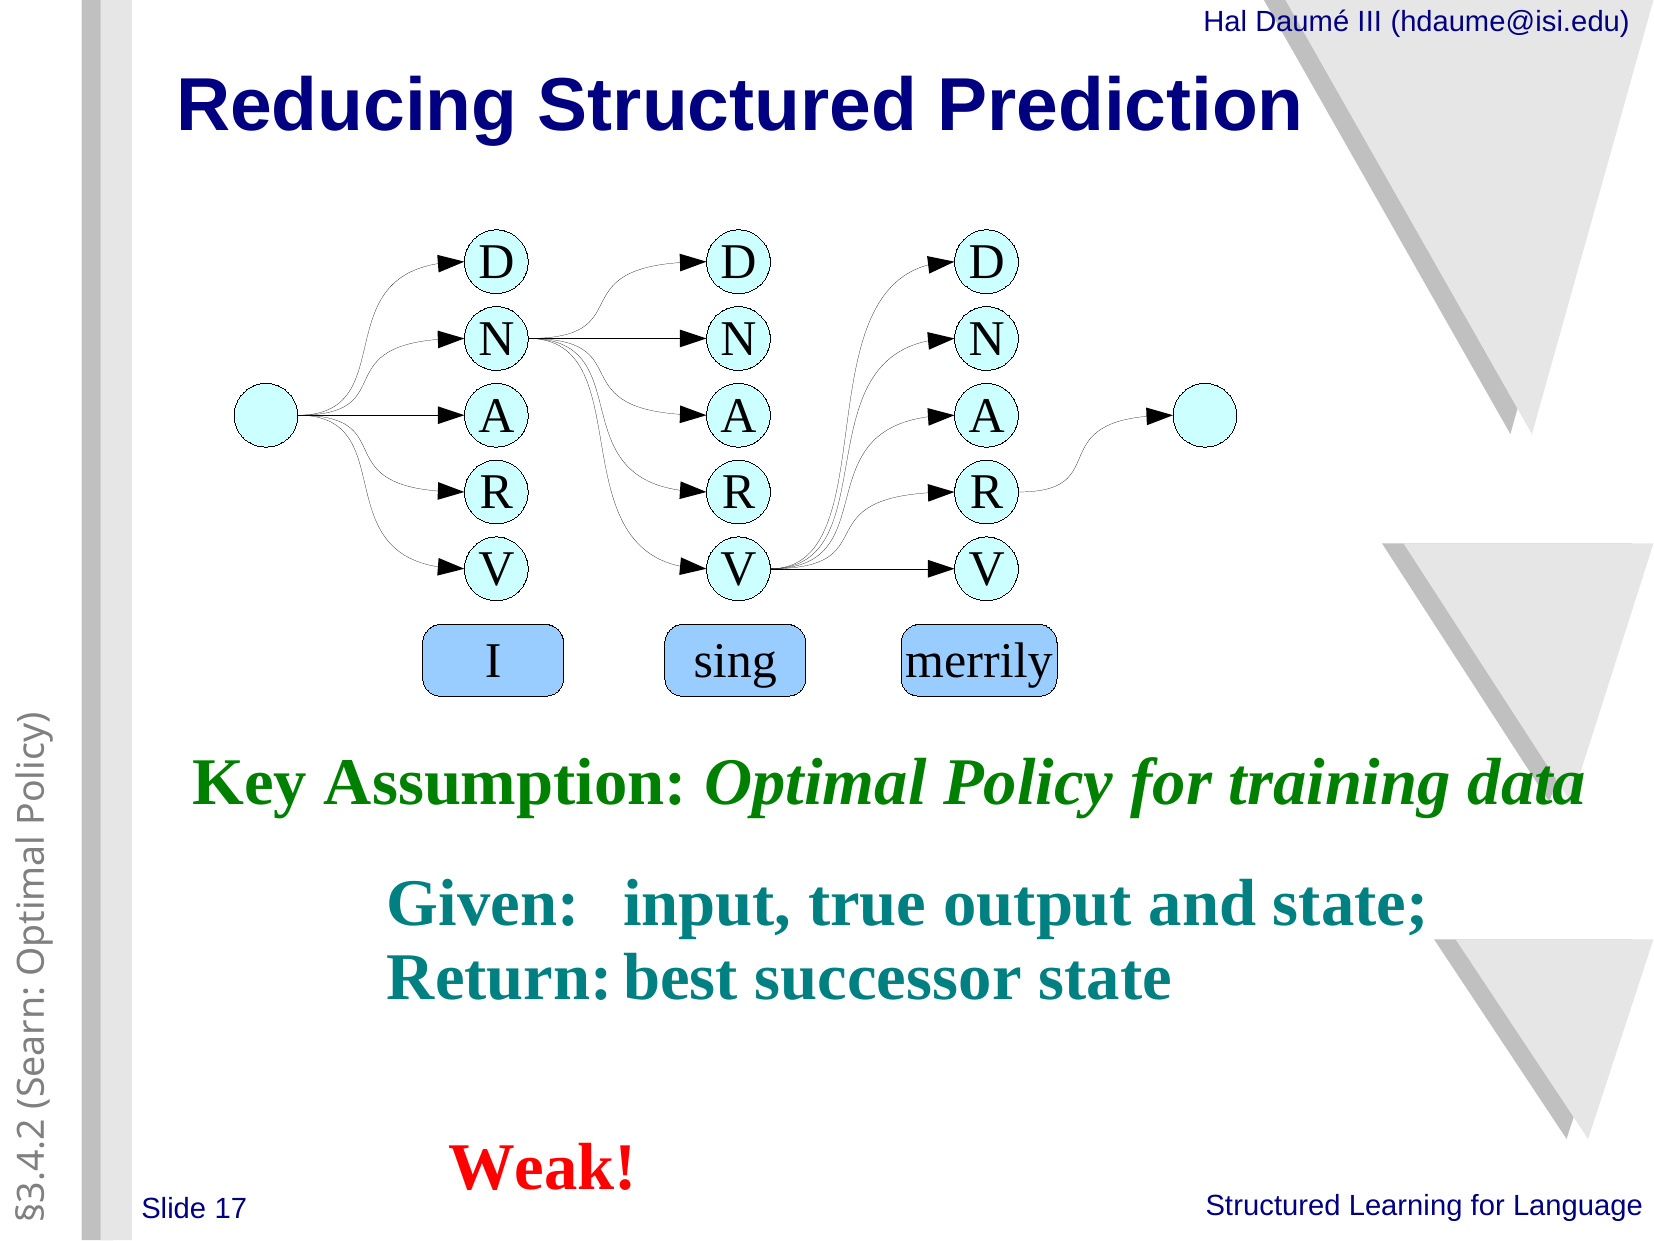

# Reducing Structured Prediction
D
N
A
R
V
D
N
A
R
V
D
N
A
R
V
I
sing
merrily
Key Assumption: Optimal Policy for training data
Given:	input, true output and state;
Return:	best successor state
§3.4.2 (Searn: Optimal Policy)
Weak!